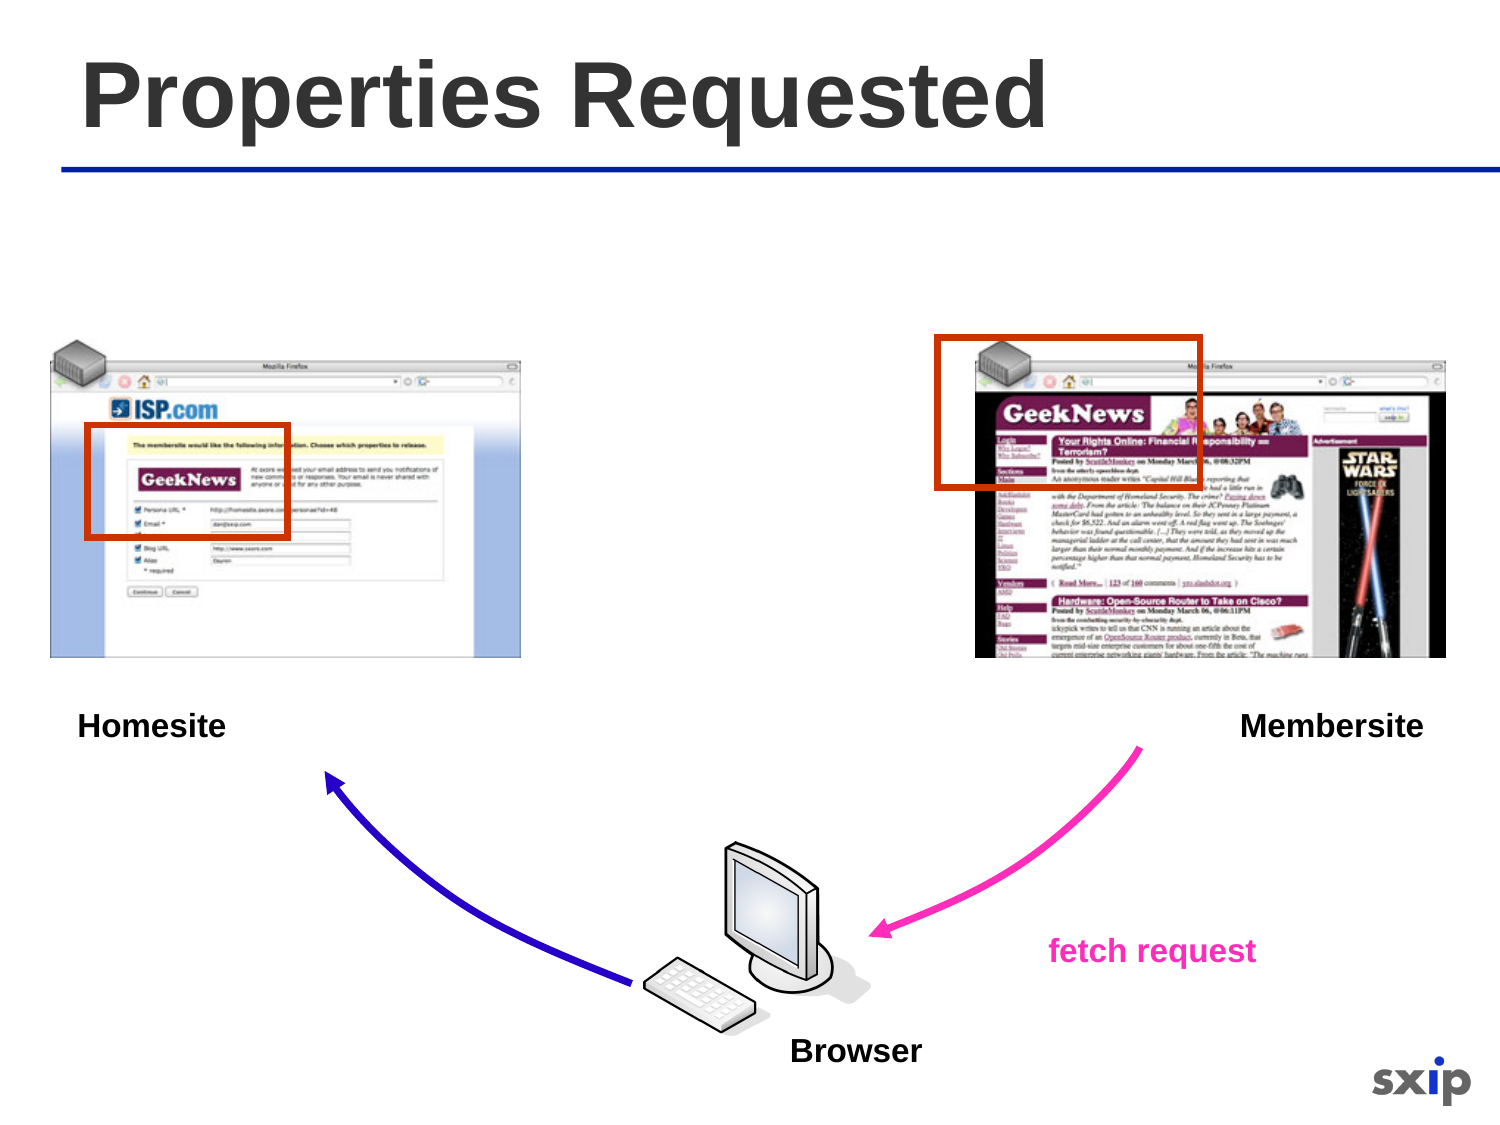

# Properties Requested
Homesite
Membersite
fetch request
Browser